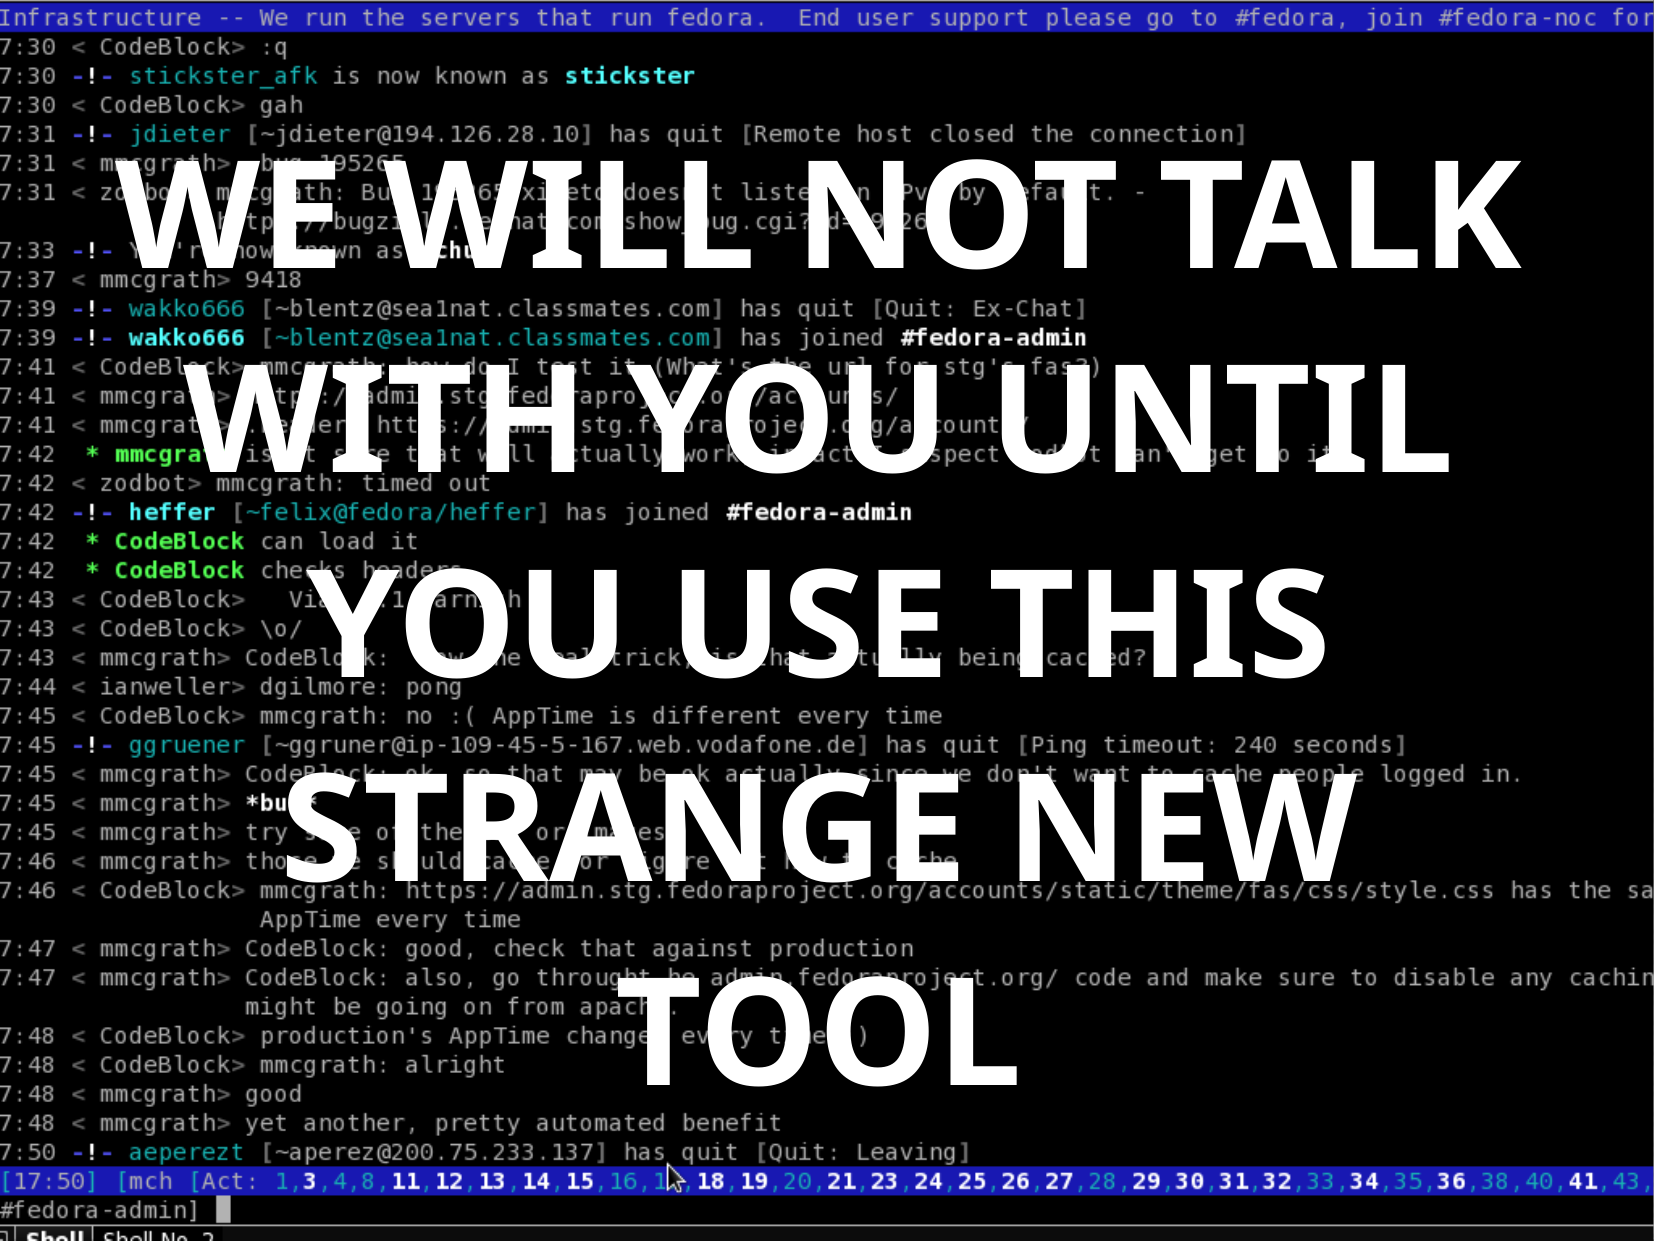

# WE WILL NOT TALK WITH YOU UNTIL YOU USE THIS STRANGE NEW TOOL